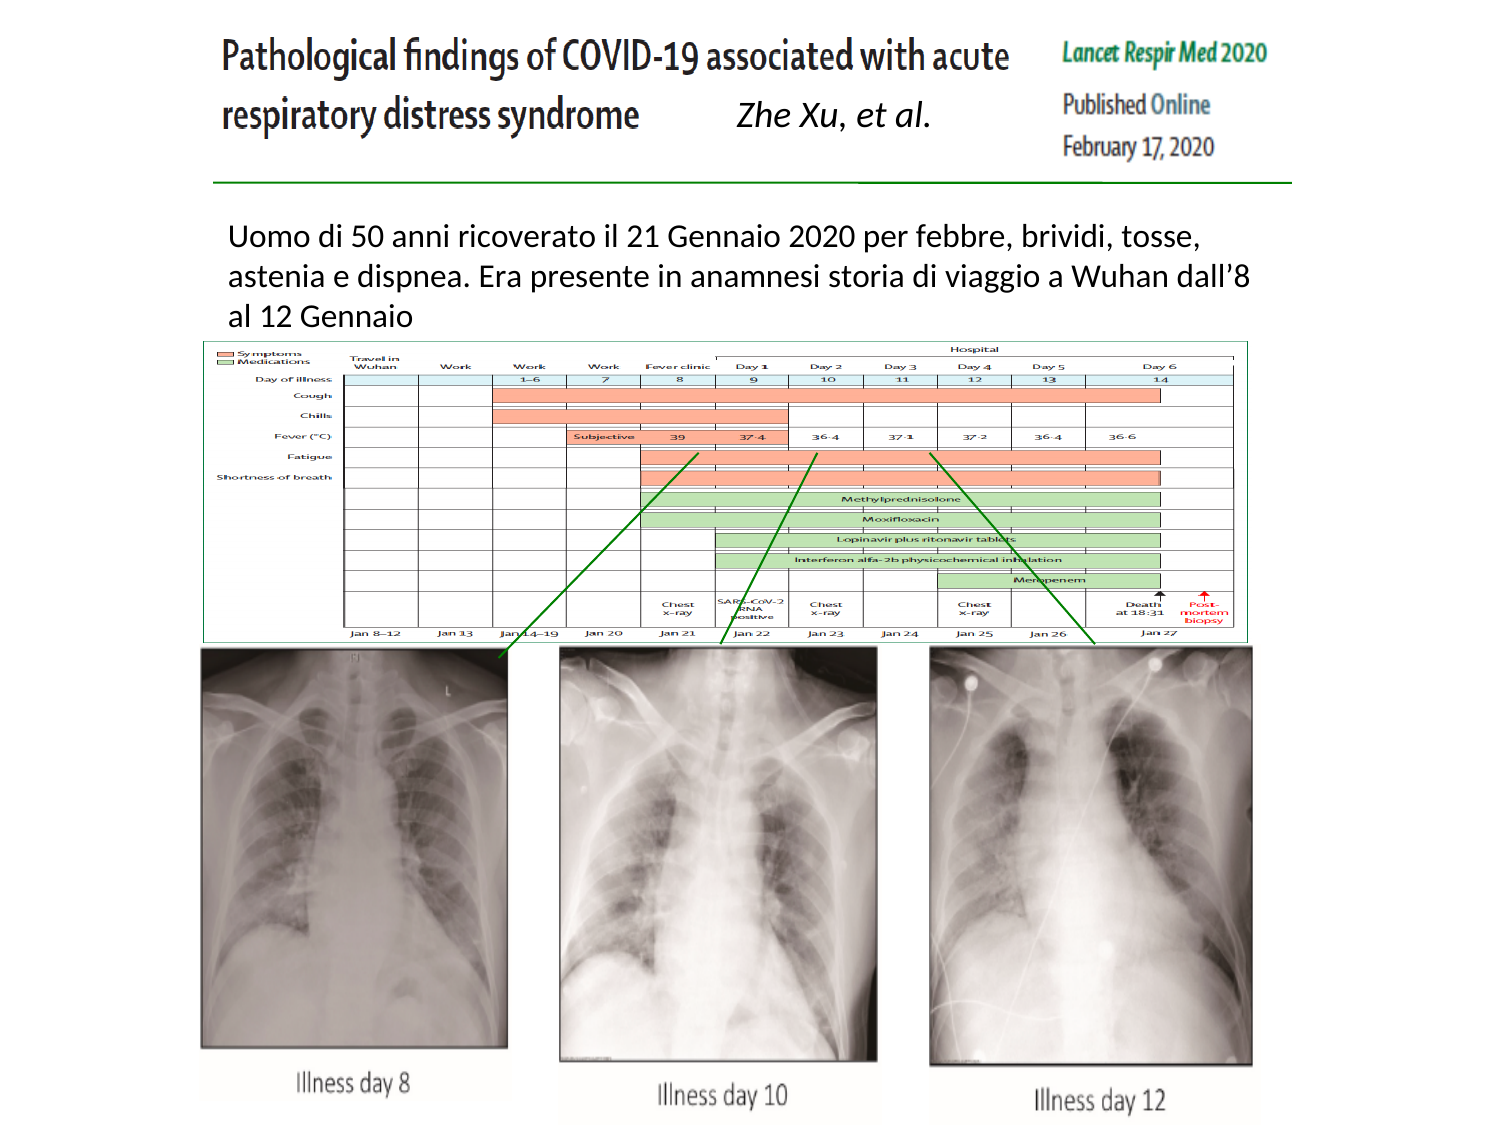

Zhe Xu, et al.
Uomo di 50 anni ricoverato il 21 Gennaio 2020 per febbre, brividi, tosse, astenia e dispnea. Era presente in anamnesi storia di viaggio a Wuhan dall’8 al 12 Gennaio